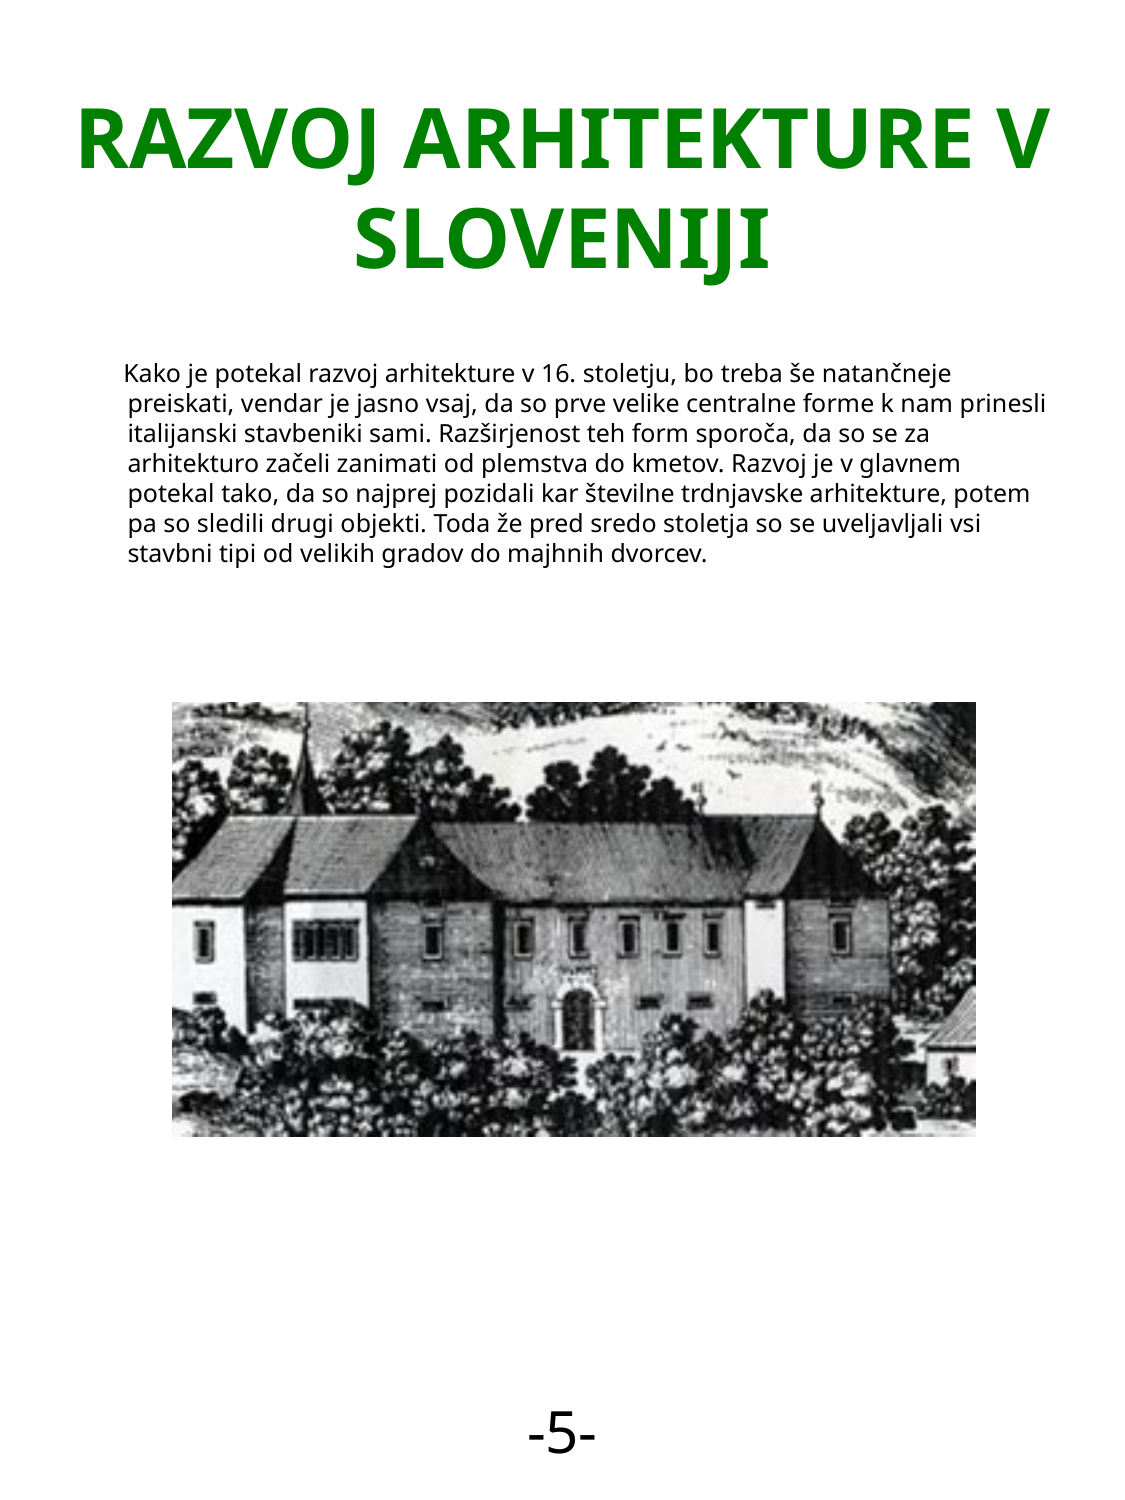

# RAZVOJ ARHITEKTURE V SLOVENIJI
 Kako je potekal razvoj arhitekture v 16. stoletju, bo treba še natančneje preiskati, vendar je jasno vsaj, da so prve velike centralne forme k nam prinesli italijanski stavbeniki sami. Razširjenost teh form sporoča, da so se za arhitekturo začeli zanimati od plemstva do kmetov. Razvoj je v glavnem potekal tako, da so najprej pozidali kar številne trdnjavske arhitekture, potem pa so sledili drugi objekti. Toda že pred sredo stoletja so se uveljavljali vsi stavbni tipi od velikih gradov do majhnih dvorcev.
-5-